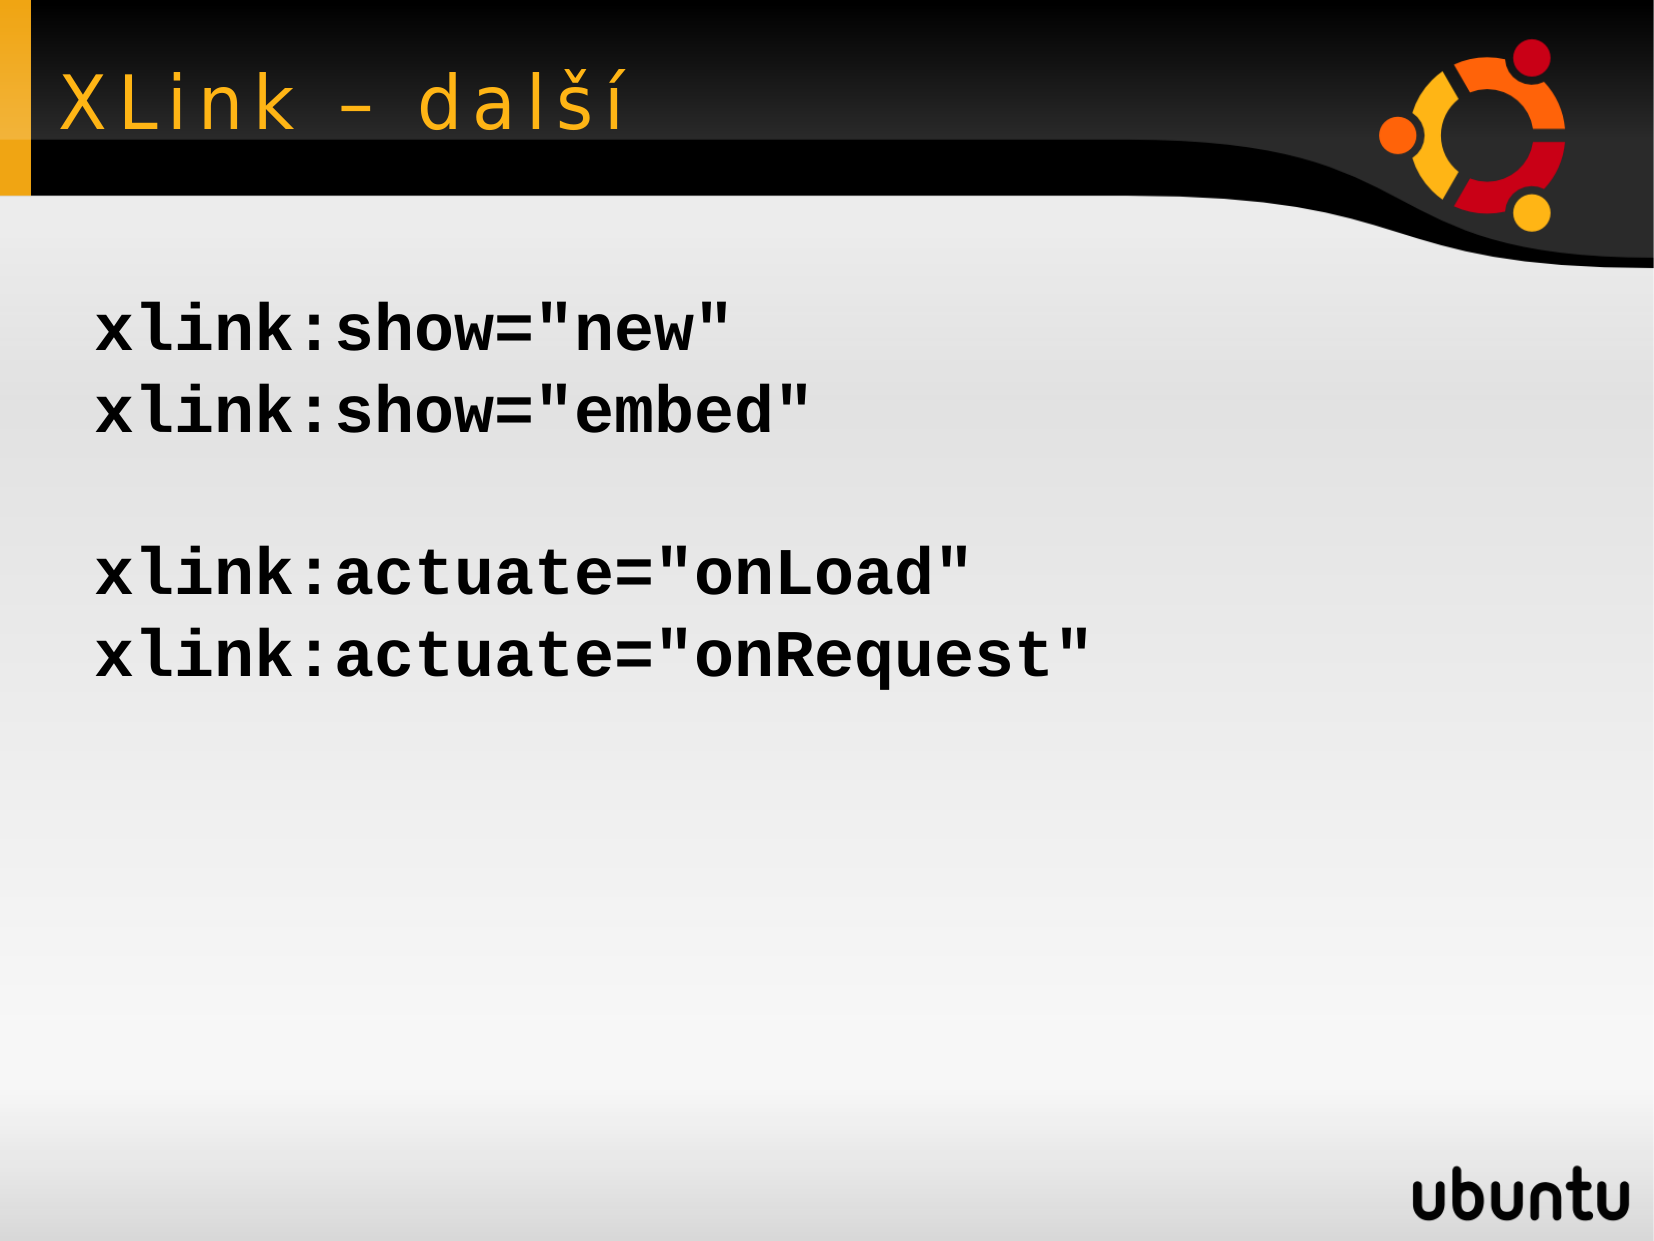

# XLink – další
xlink:show="new"
xlink:show="embed"
xlink:actuate="onLoad"
xlink:actuate="onRequest"